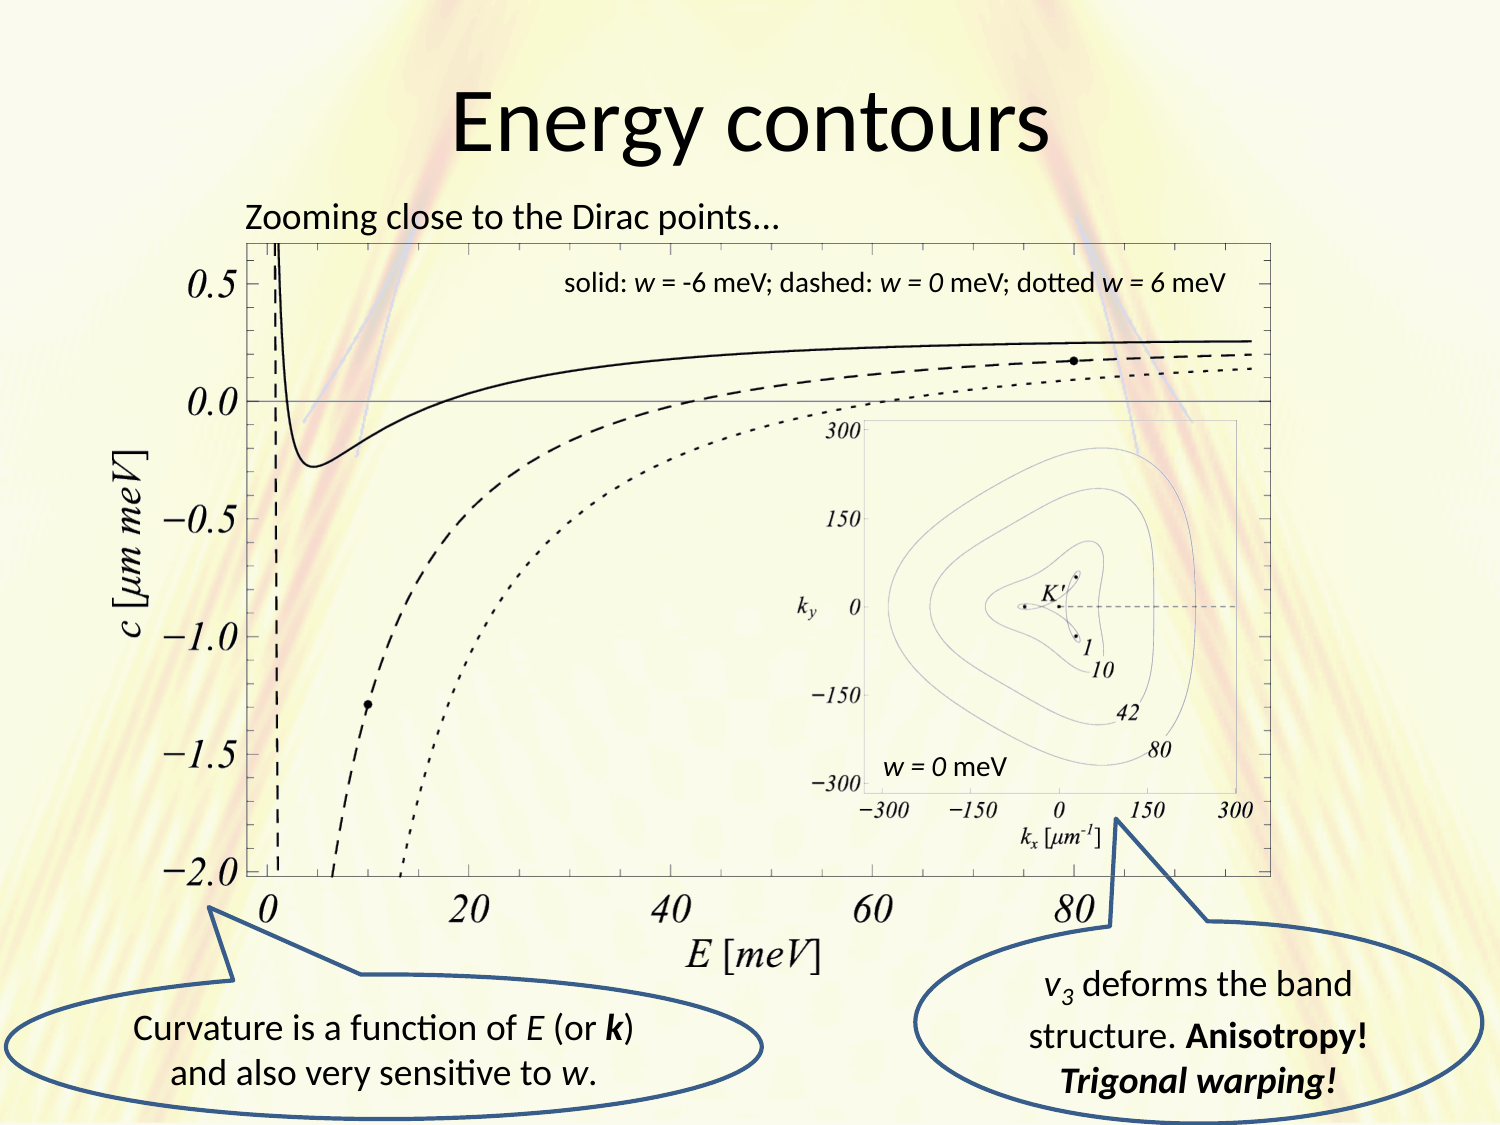

Energy contours
Zooming close to the Dirac points...
solid: w = -6 meV; dashed: w = 0 meV; dotted w = 6 meV
w = 0 meV
v3 deforms the band structure. Anisotropy! Trigonal warping!
Curvature is a function of E (or k) and also very sensitive to w.